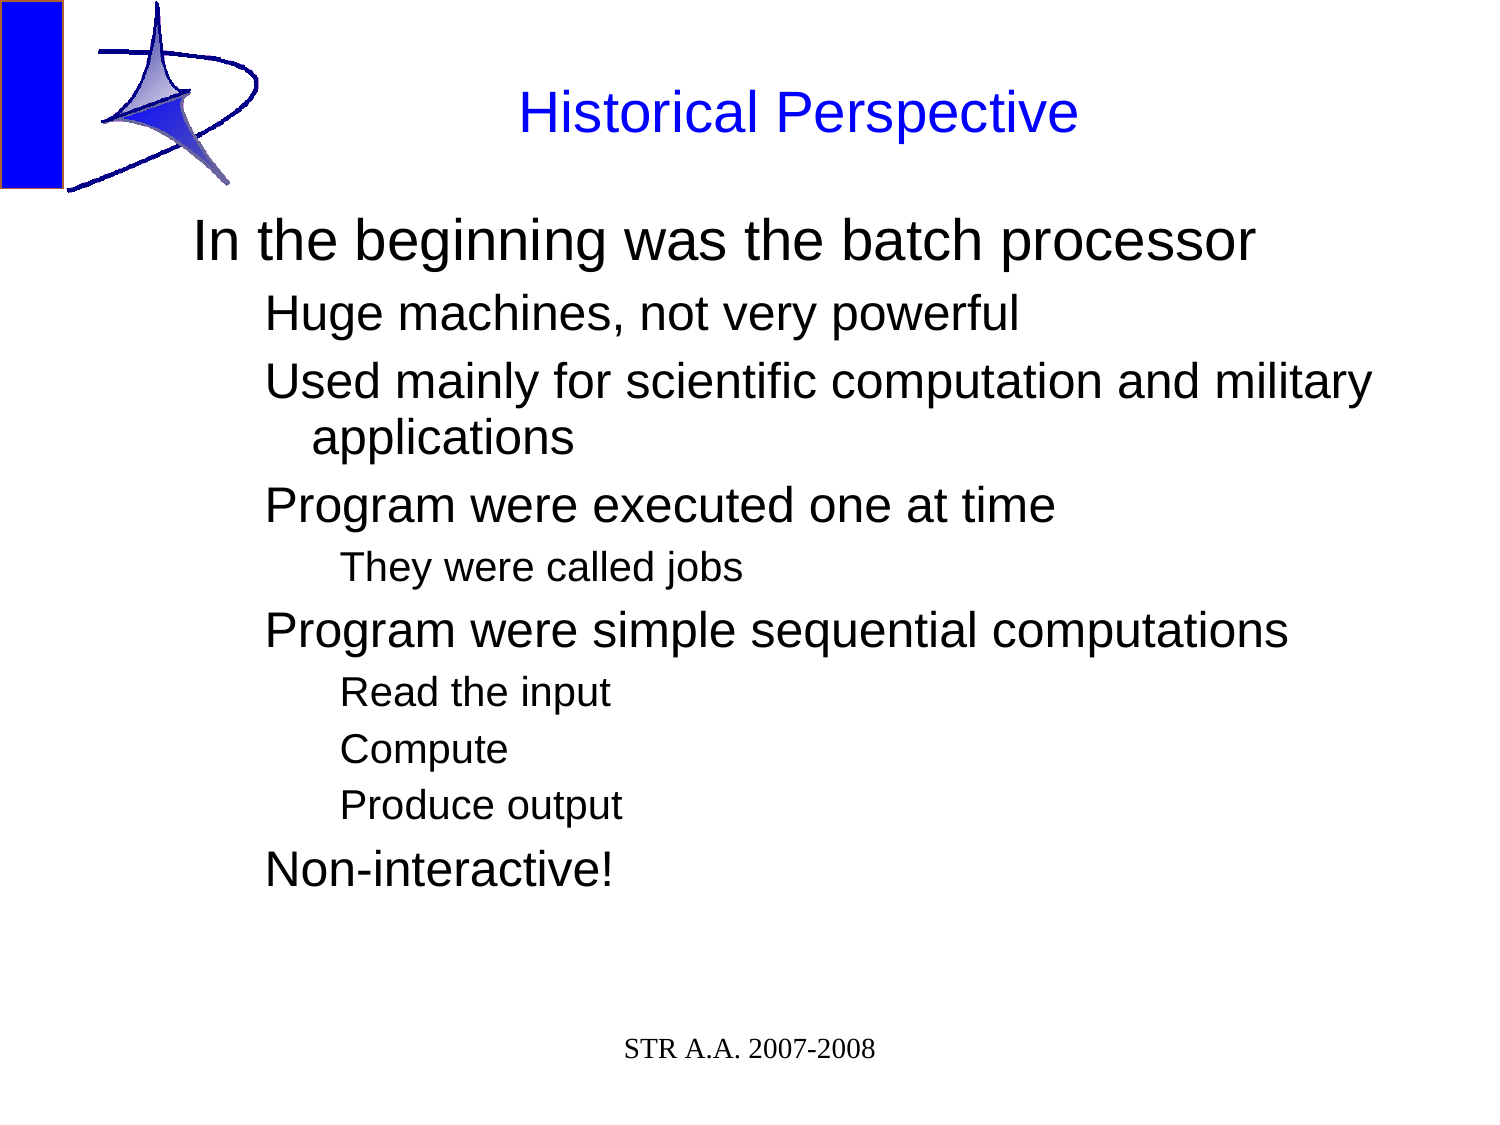

# Historical Perspective
In the beginning was the batch processor
Huge machines, not very powerful
Used mainly for scientific computation and military applications
Program were executed one at time
They were called jobs
Program were simple sequential computations
Read the input
Compute
Produce output
Non-interactive!
STR A.A. 2007-2008